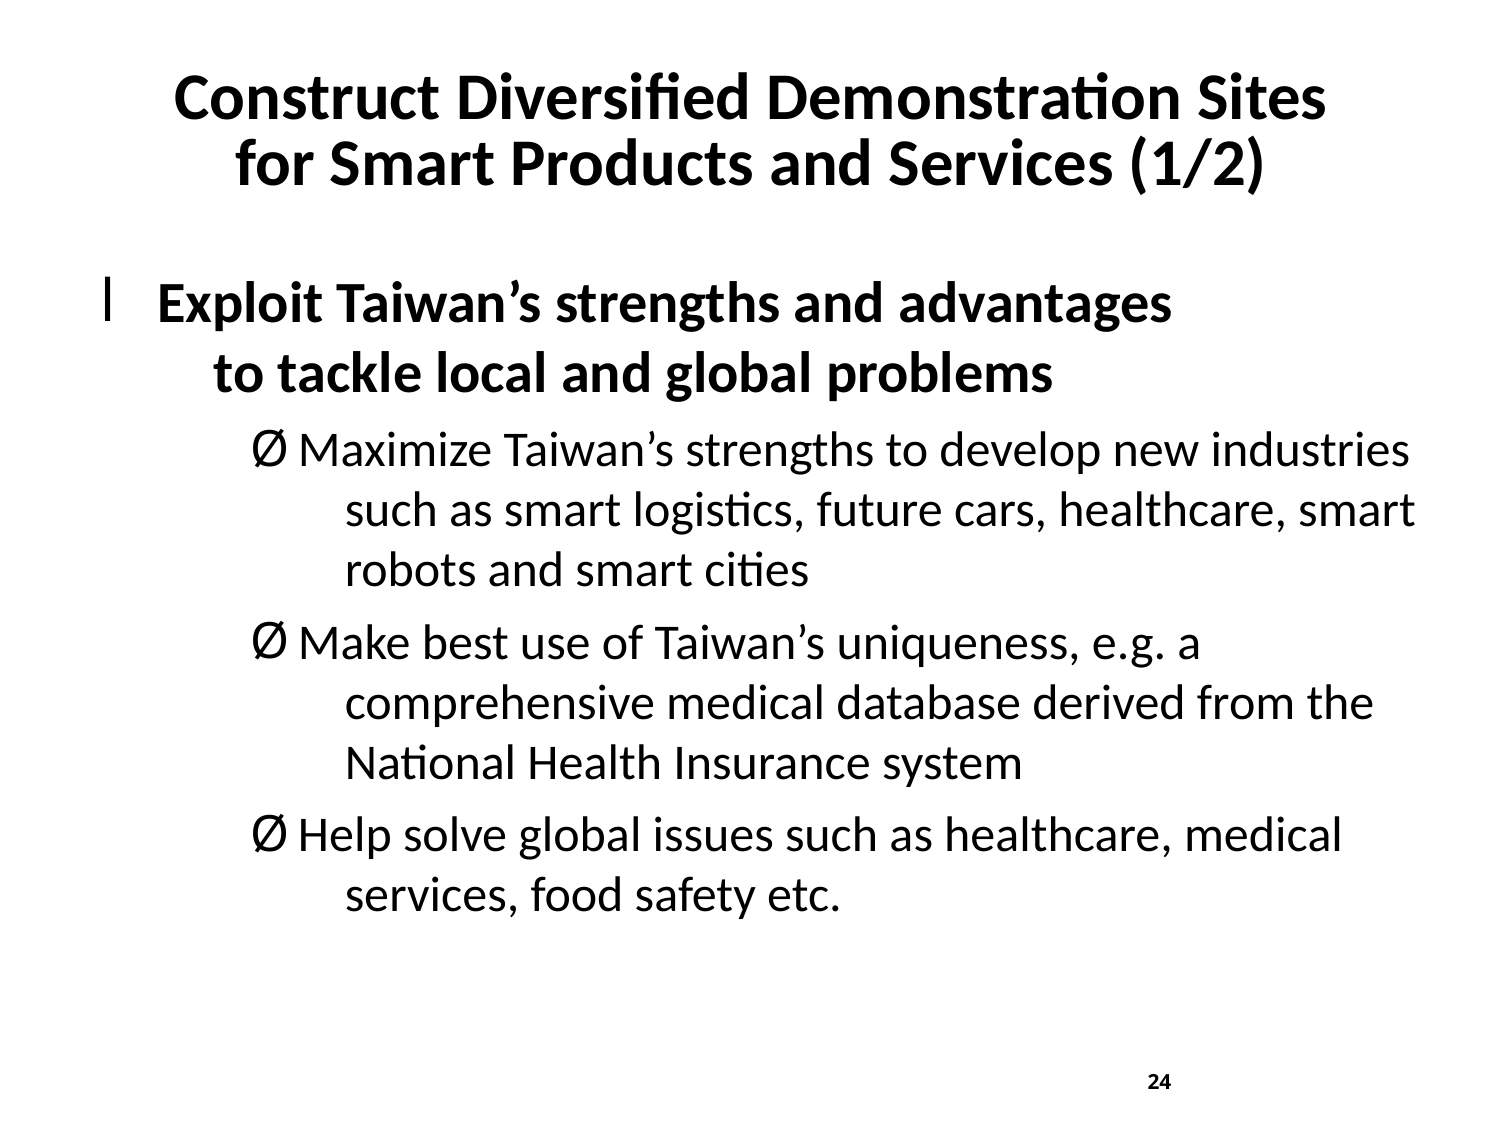

Construct Diversified Demonstration Sites
for Smart Products and Services (1/2)
# Exploit Taiwan’s strengths and advantages to tackle local and global problems
Maximize Taiwan’s strengths to develop new industries such as smart logistics, future cars, healthcare, smart robots and smart cities
Make best use of Taiwan’s uniqueness, e.g. a comprehensive medical database derived from the National Health Insurance system
Help solve global issues such as healthcare, medical services, food safety etc.
24